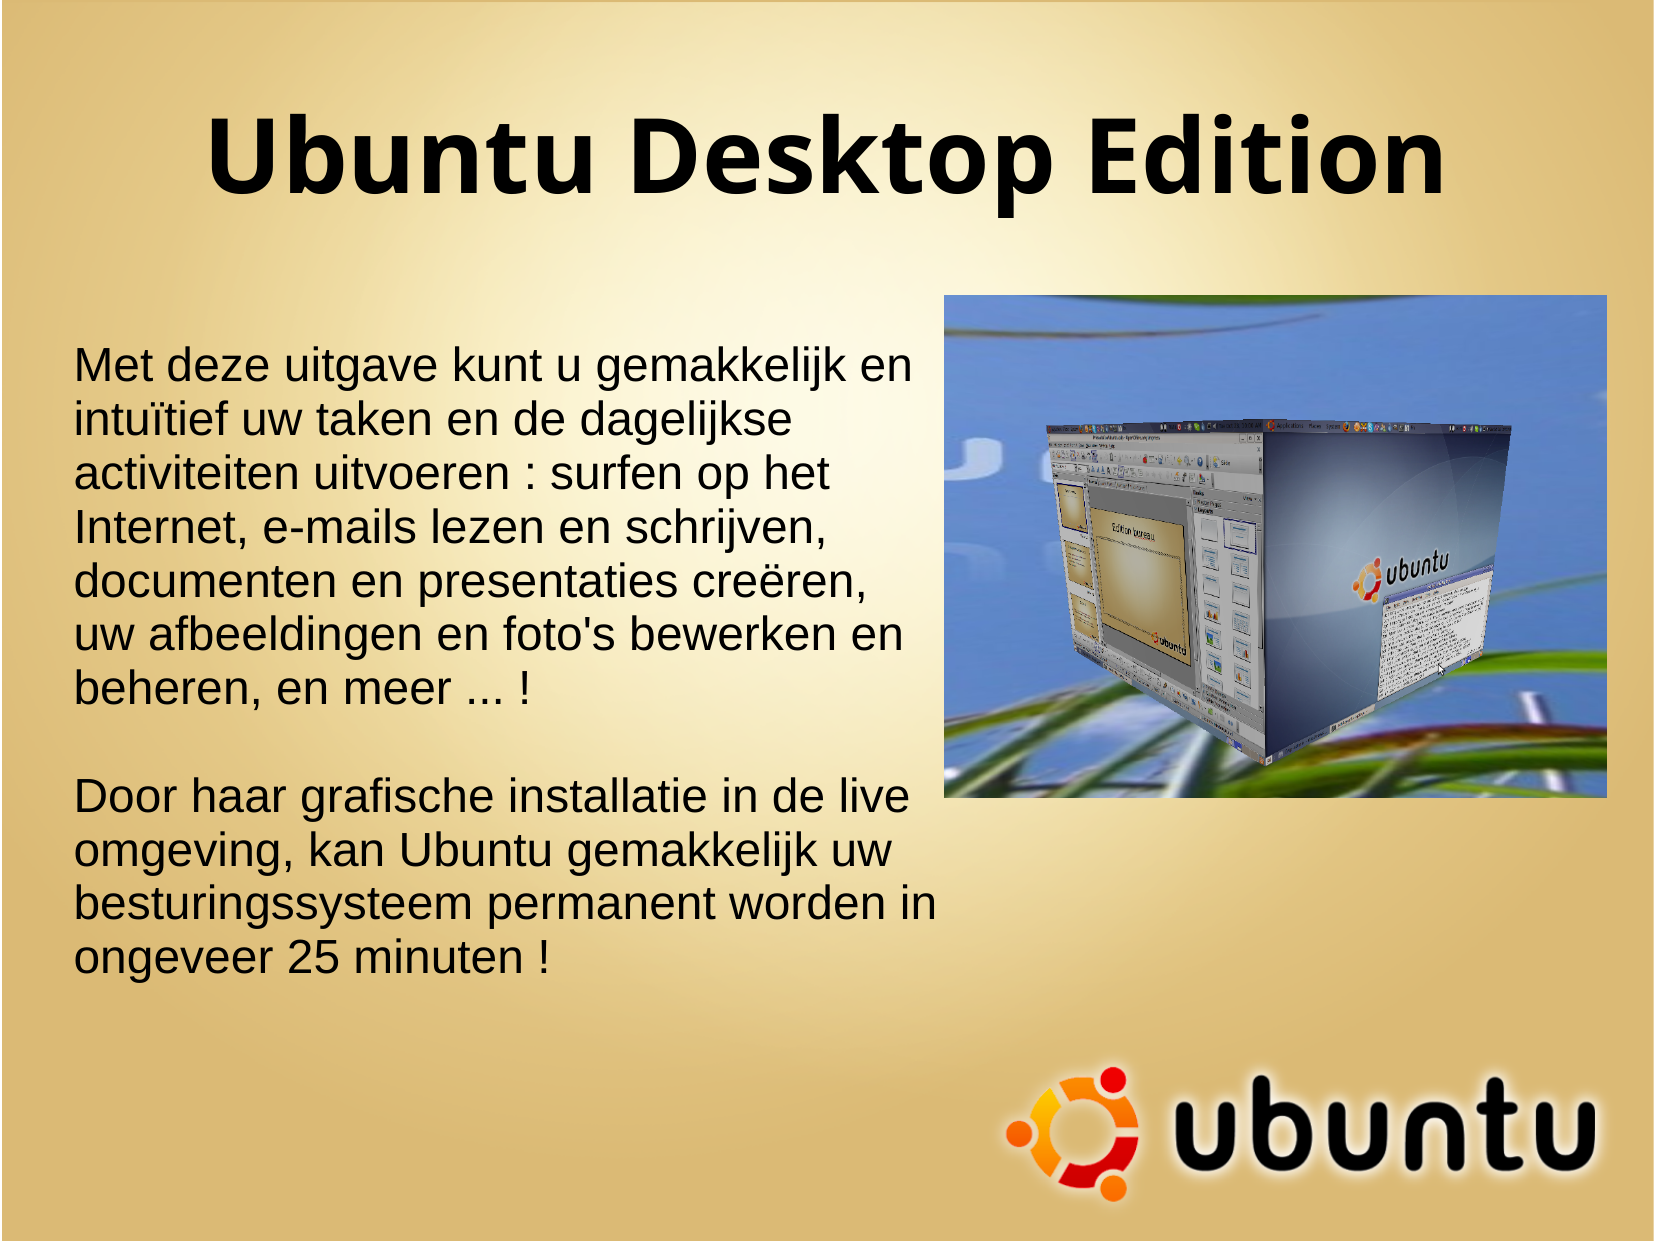

# Ubuntu Desktop Edition
Met deze uitgave kunt u gemakkelijk en intuïtief uw taken en de dagelijkse activiteiten uitvoeren : surfen op het Internet, e-mails lezen en schrijven, documenten en presentaties creëren,
uw afbeeldingen en foto's bewerken en beheren, en meer ... !
Door haar grafische installatie in de live omgeving, kan Ubuntu gemakkelijk uw besturingssysteem permanent worden in ongeveer 25 minuten !